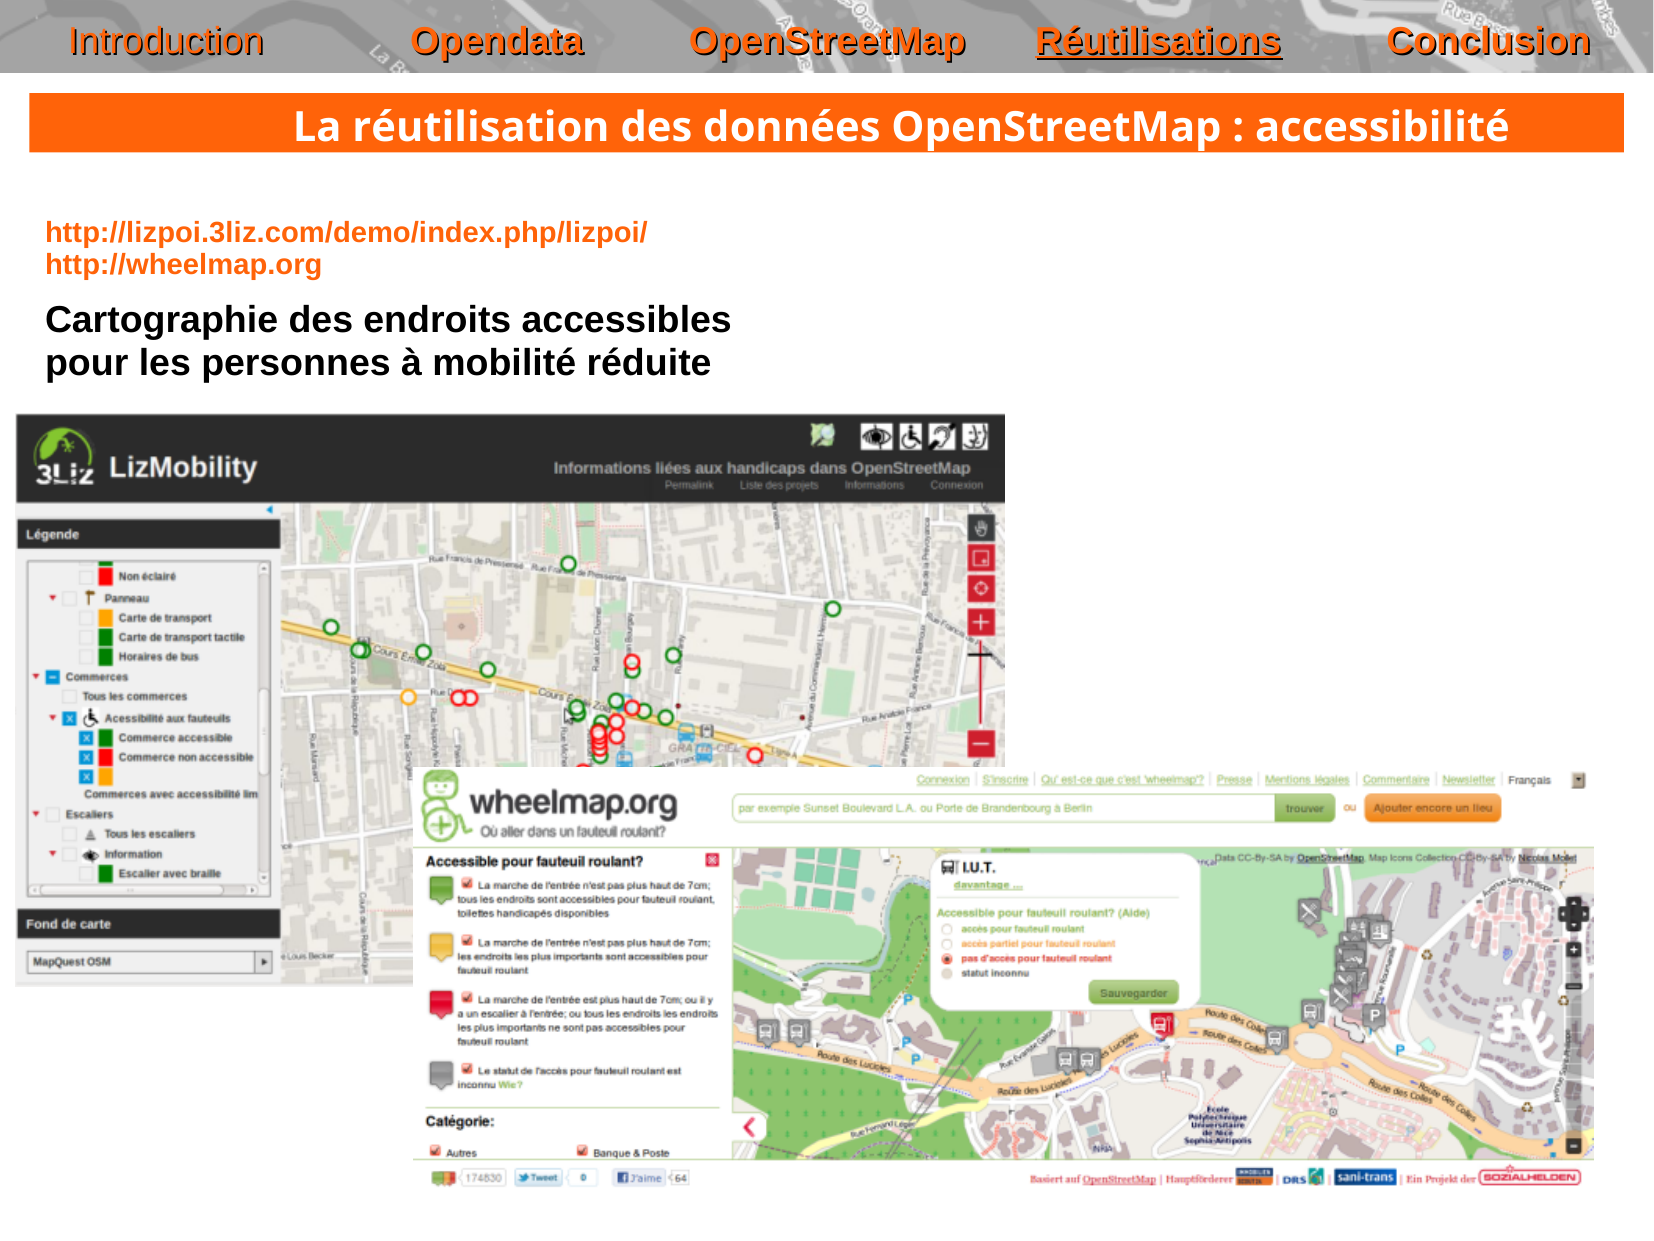

| Introduction | Opendata | OpenStreetMap | Réutilisations | Conclusion |
| --- | --- | --- | --- | --- |
La réutilisation des données OpenStreetMap : accessibilité
http://lizpoi.3liz.com/demo/index.php/lizpoi/
http://wheelmap.org
Cartographie des endroits accessibles
pour les personnes à mobilité réduite